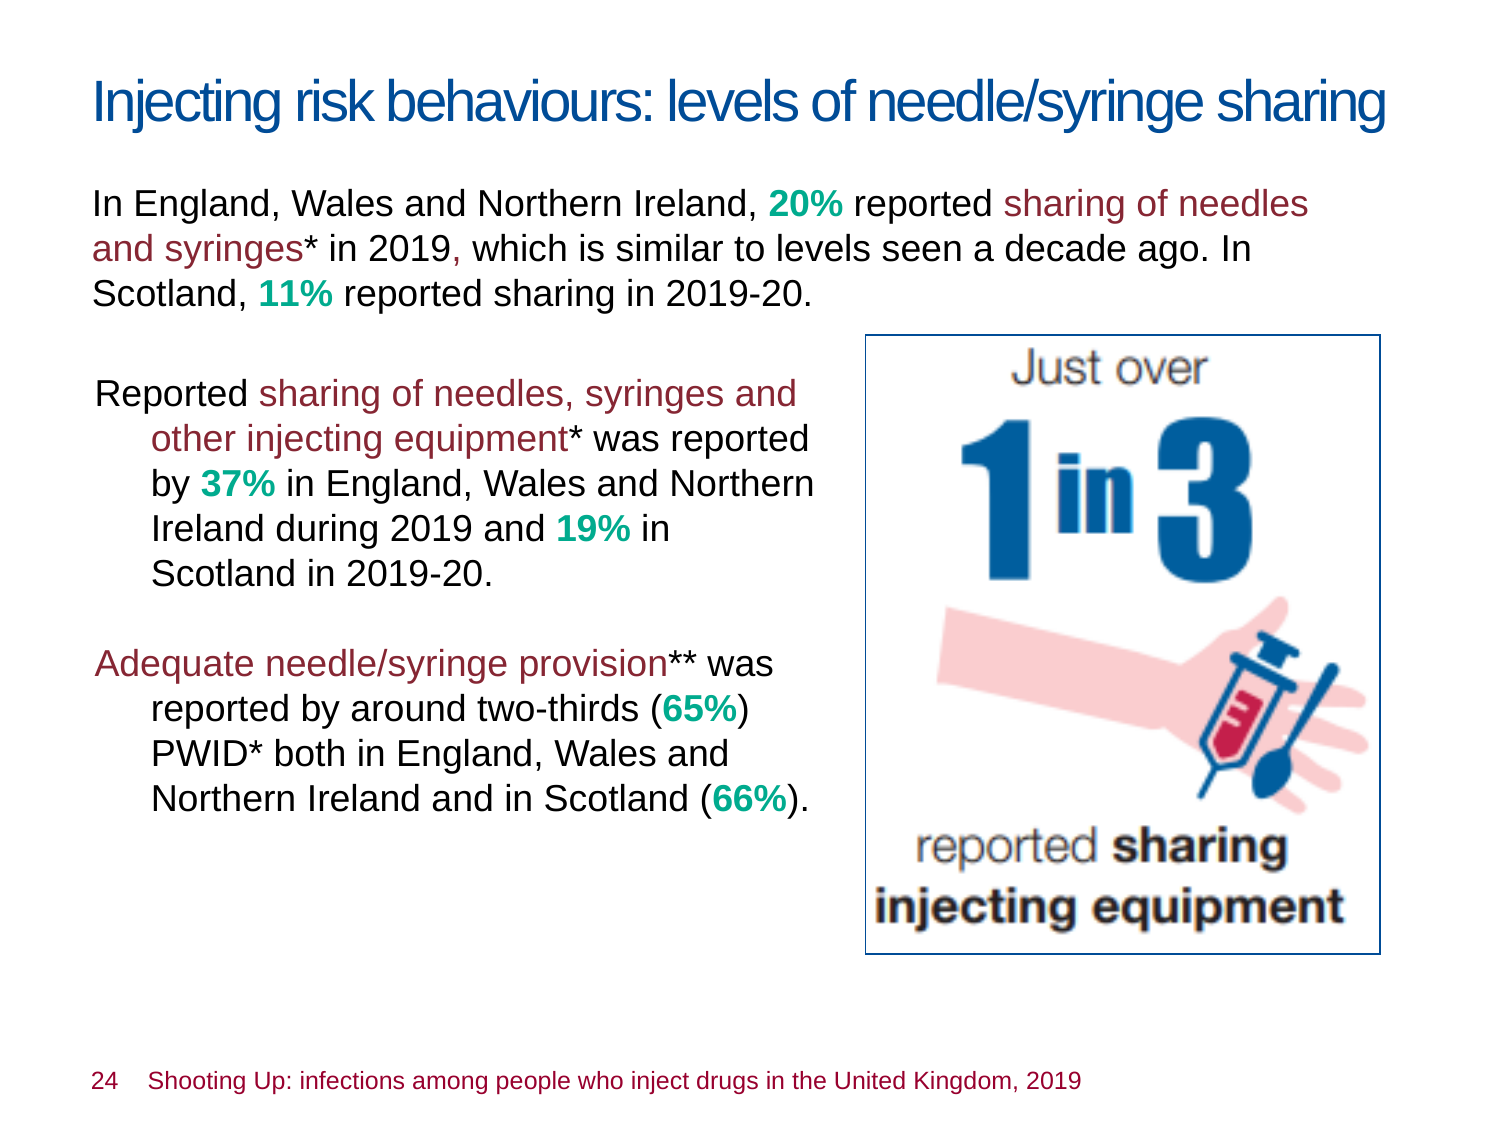

# Injecting risk behaviours: levels of needle/syringe sharing
In England, Wales and Northern Ireland, 20% reported sharing of needles and syringes* in 2019, which is similar to levels seen a decade ago. In Scotland, 11% reported sharing in 2019-20.
Reported sharing of needles, syringes and other injecting equipment* was reported by 37% in England, Wales and Northern Ireland during 2019 and 19% in Scotland in 2019-20.
Adequate needle/syringe provision** was reported by around two-thirds (65%) PWID* both in England, Wales and Northern Ireland and in Scotland (66%).
 24
Shooting Up: infections among people who inject drugs in the United Kingdom, 2019